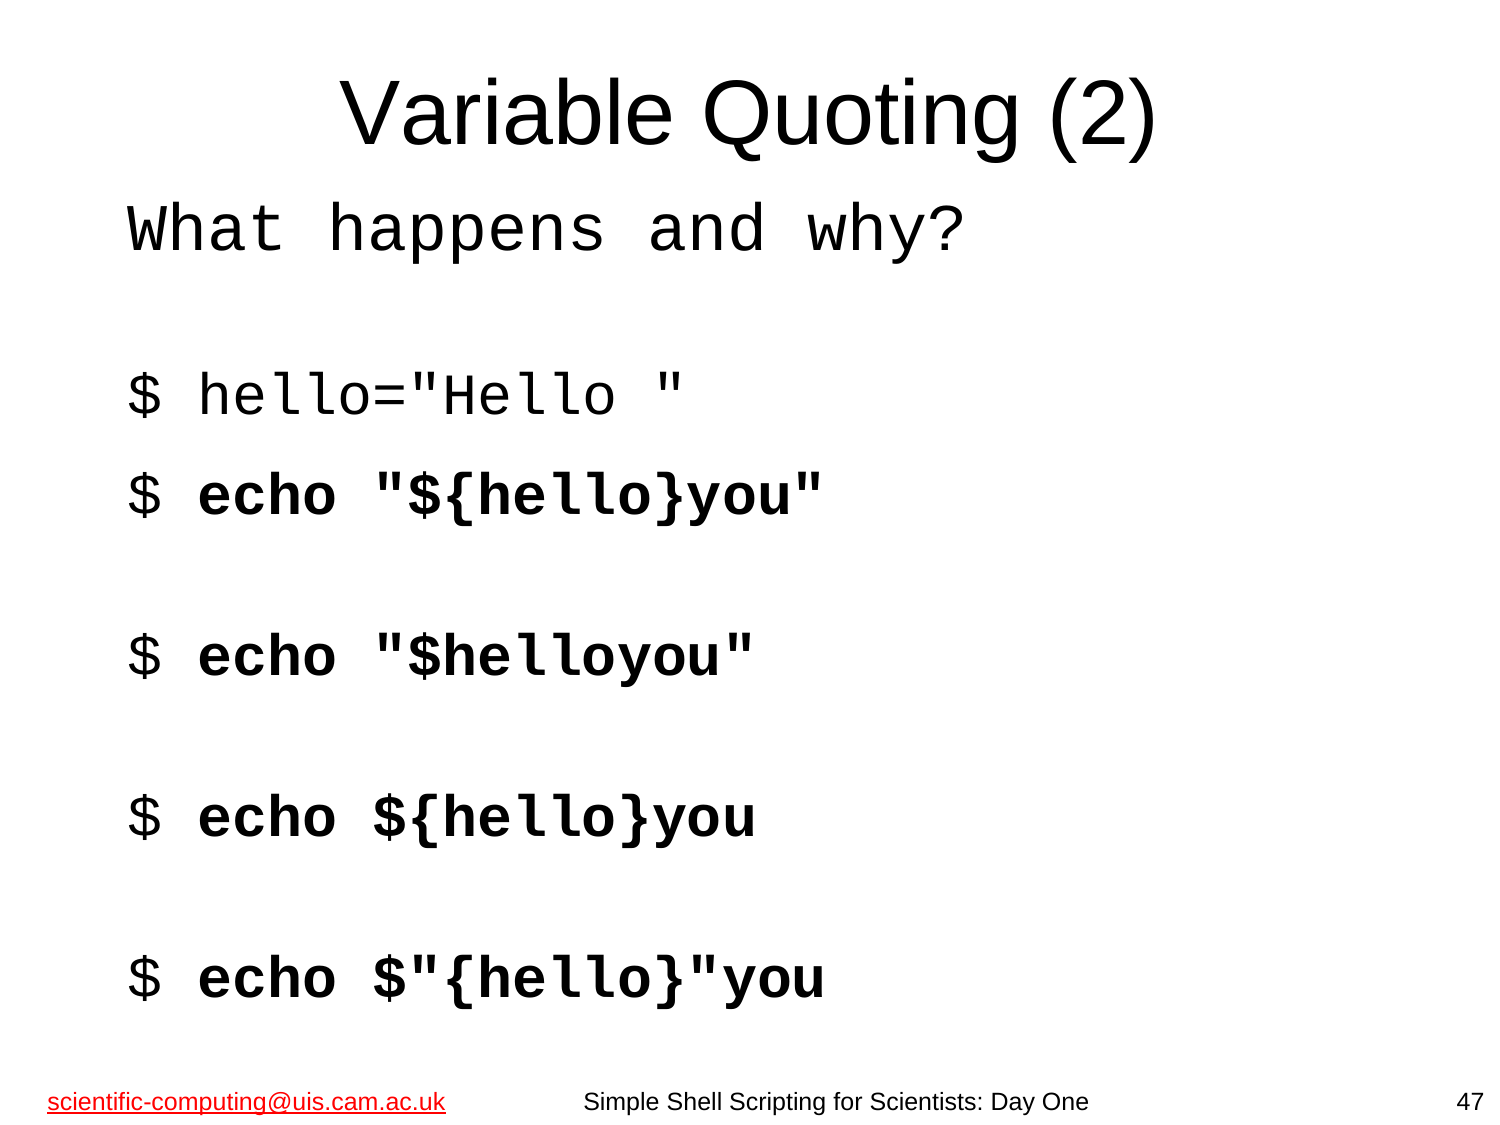

# Variable Quoting (2)
What happens and why?
$ hello="Hello "
$ echo "${hello}you"
$ echo "$helloyou"
$ echo ${hello}you
$ echo $"{hello}"you
escience-support@ucs.cam.ac.uk	Simple Shell Scripting for Scientists: Day One
47